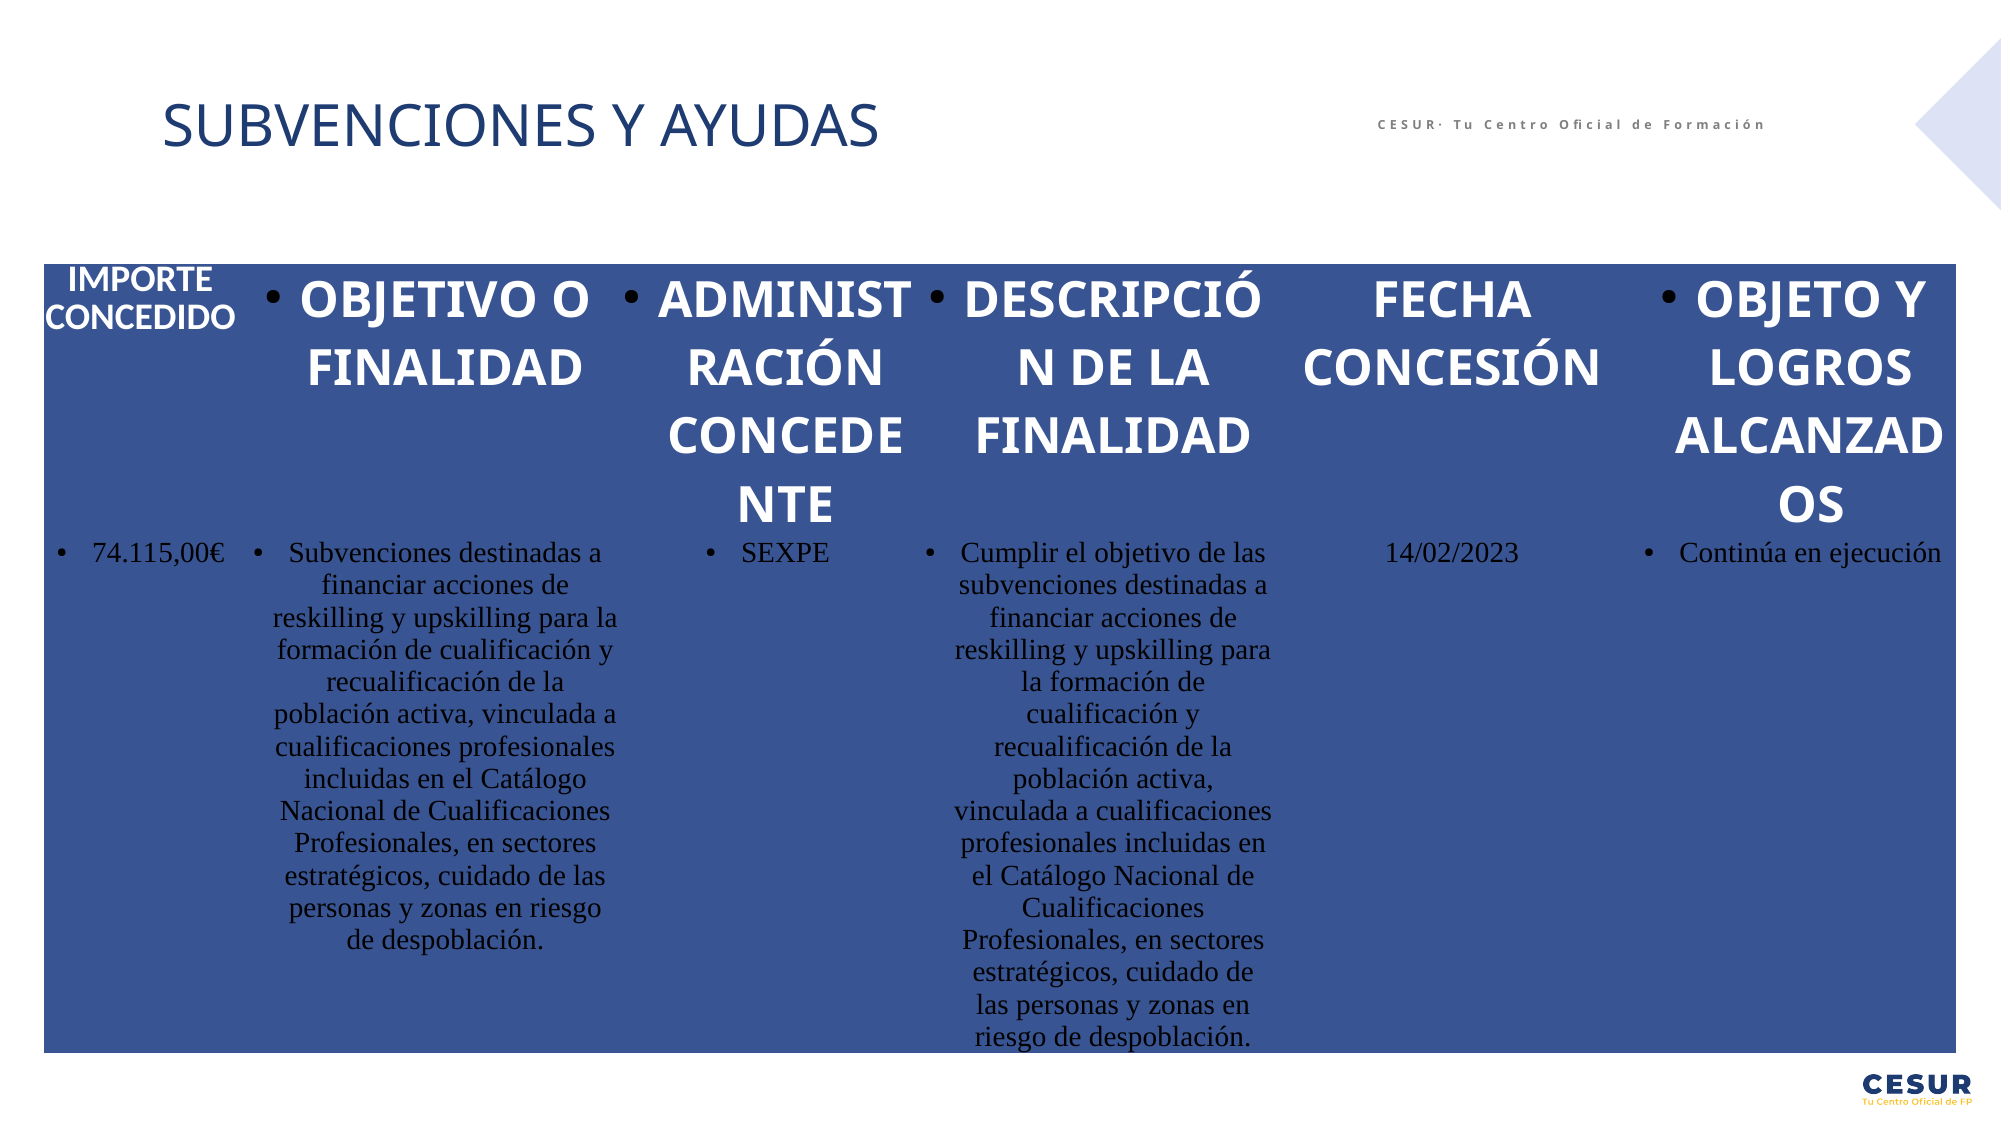

# SUBVENCIONES Y AYUDAS
| IMPORTE CONCEDIDO | OBJETIVO O FINALIDAD | ADMINISTRACIÓN CONCEDENTE | DESCRIPCIÓN DE LA FINALIDAD | FECHA CONCESIÓN | OBJETO Y LOGROS ALCANZADOS |
| --- | --- | --- | --- | --- | --- |
| 74.115,00€ | Subvenciones destinadas a financiar acciones de reskilling y upskilling para la formación de cualificación y recualificación de la población activa, vinculada a cualificaciones profesionales incluidas en el Catálogo Nacional de Cualificaciones Profesionales, en sectores estratégicos, cuidado de las personas y zonas en riesgo de despoblación. | SEXPE | Cumplir el objetivo de las subvenciones destinadas a financiar acciones de reskilling y upskilling para la formación de cualificación y recualificación de la población activa, vinculada a cualificaciones profesionales incluidas en el Catálogo Nacional de Cualificaciones Profesionales, en sectores estratégicos, cuidado de las personas y zonas en riesgo de despoblación. | 14/02/2023 | Continúa en ejecución |